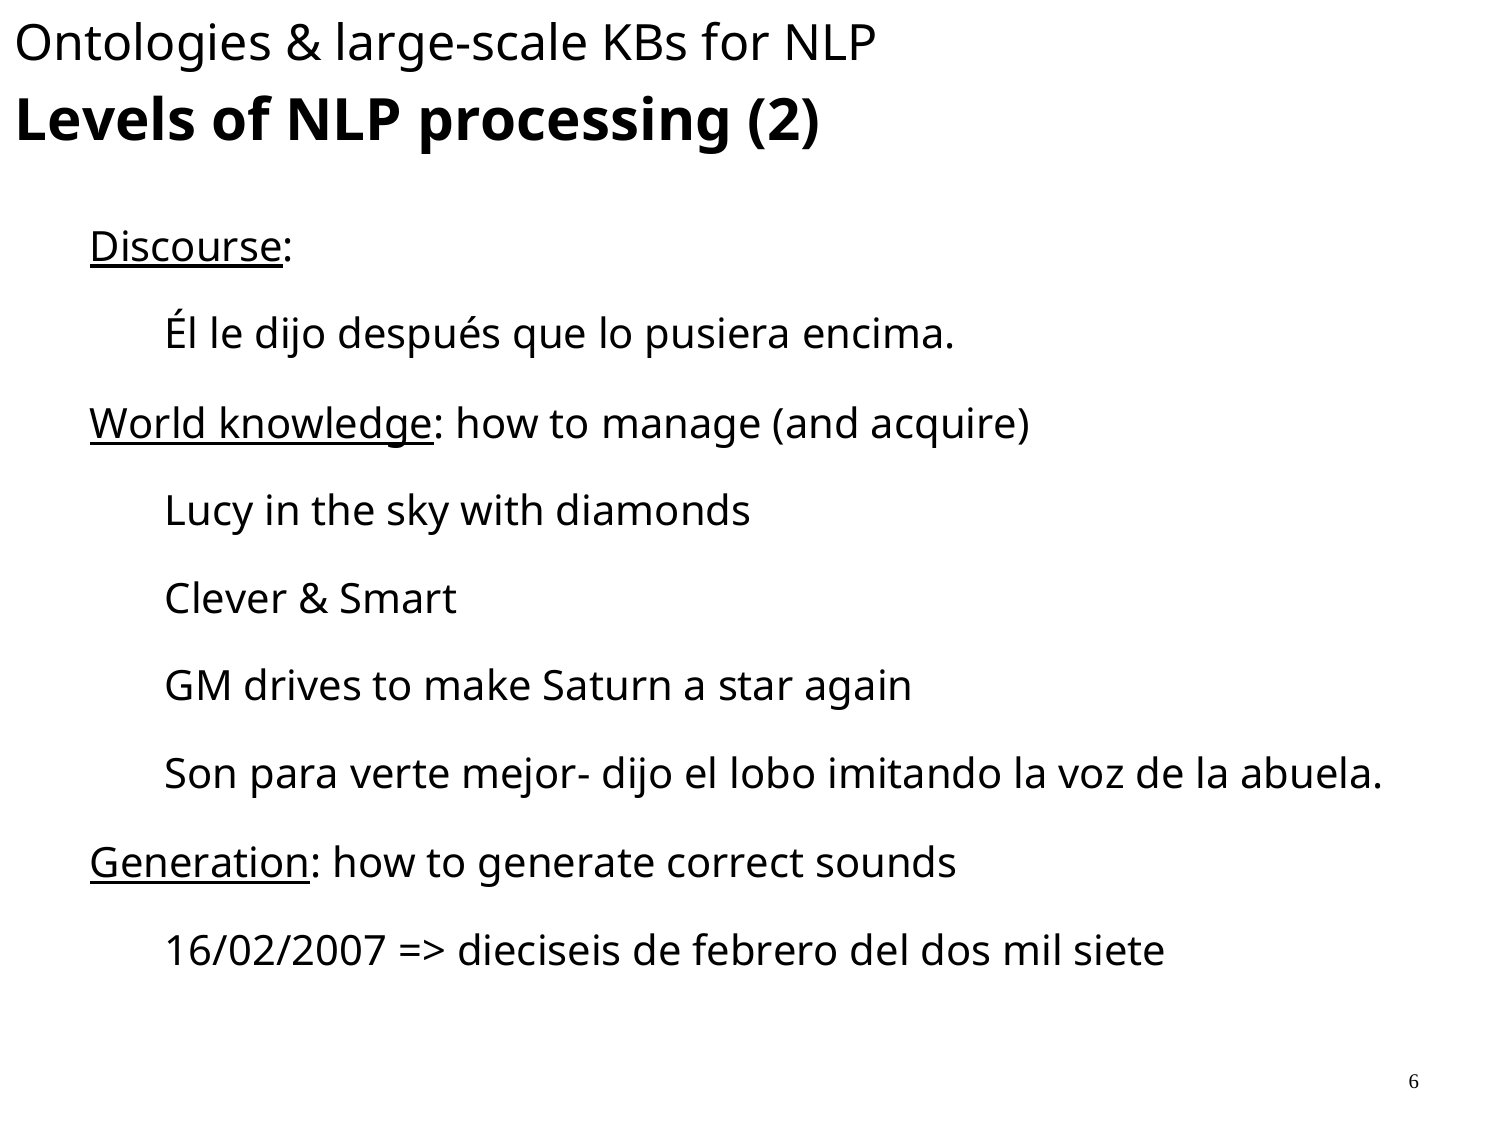

Ontologies & large-scale KBs for NLP
Levels of NLP processing (2)
# Discourse:
Él le dijo después que lo pusiera encima.
World knowledge: how to manage (and acquire)
Lucy in the sky with diamonds
Clever & Smart
GM drives to make Saturn a star again
Son para verte mejor- dijo el lobo imitando la voz de la abuela.
Generation: how to generate correct sounds
16/02/2007 => dieciseis de febrero del dos mil siete
6